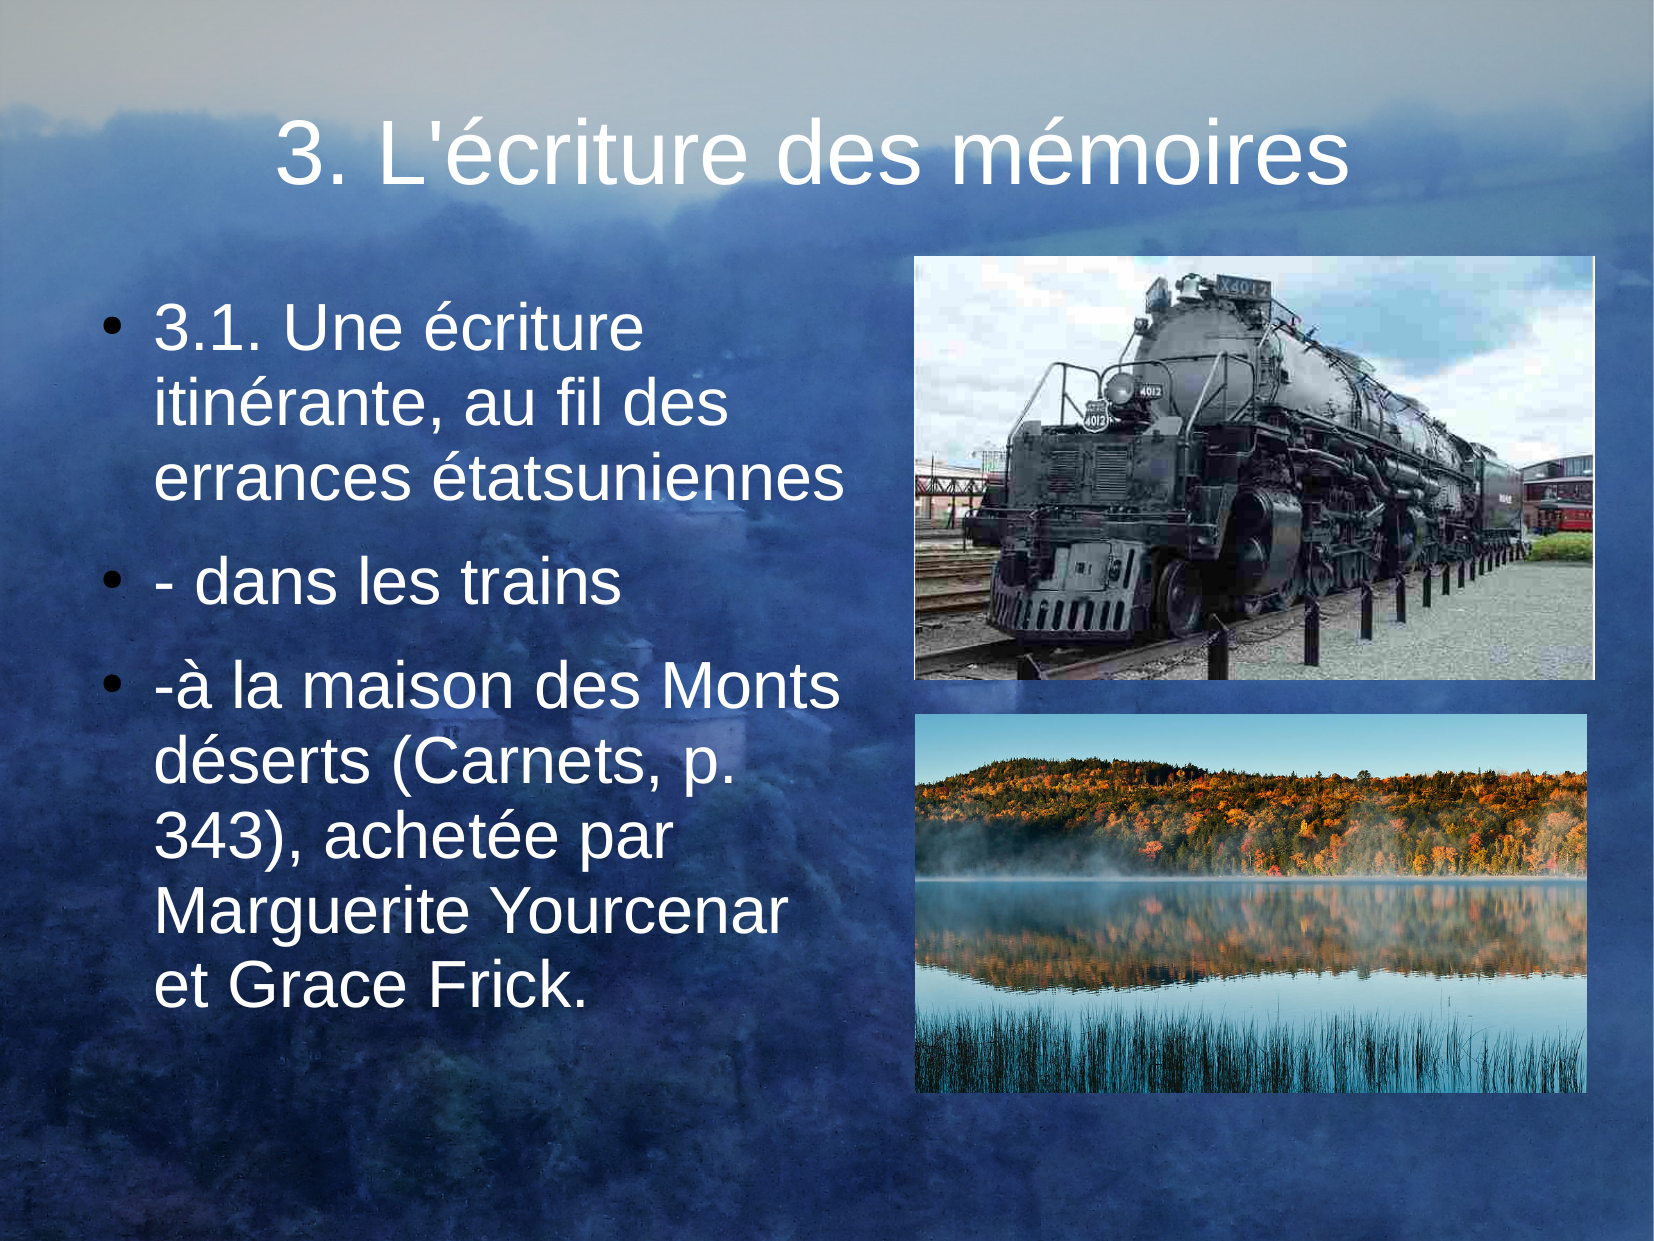

# 3. L'écriture des mémoires
3.1. Une écriture itinérante, au fil des errances étatsuniennes
- dans les trains
-à la maison des Monts déserts (Carnets, p. 343), achetée par Marguerite Yourcenar et Grace Frick.